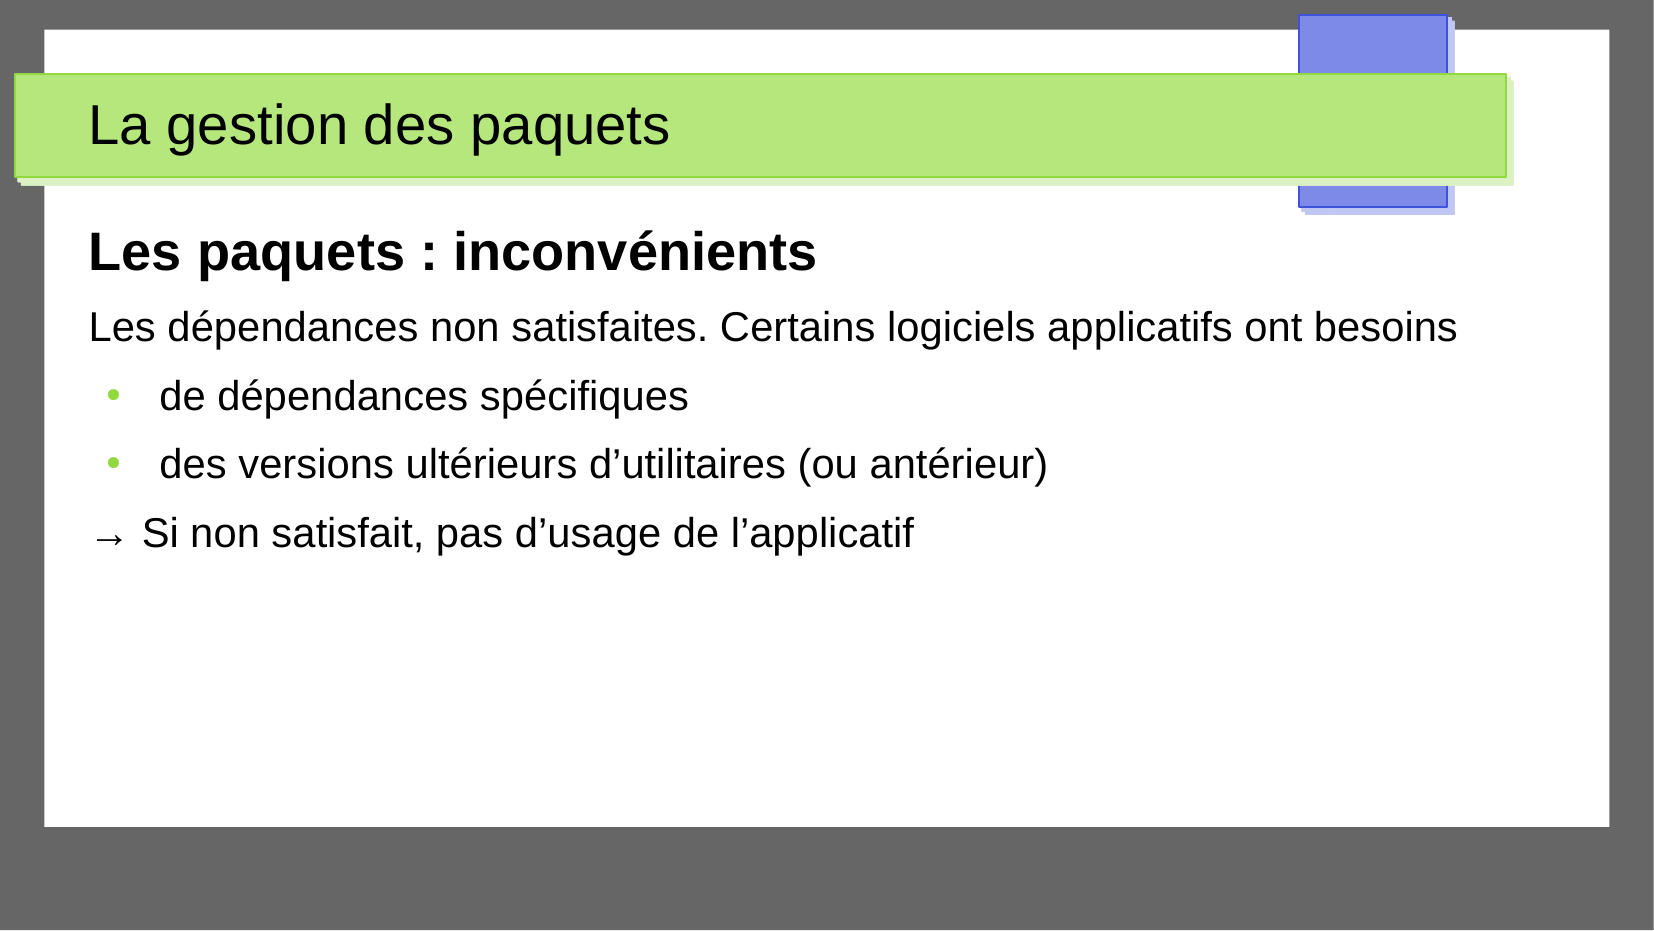

# La gestion des paquets
Les paquets : inconvénients
Les dépendances non satisfaites. Certains logiciels applicatifs ont besoins
de dépendances spécifiques
des versions ultérieurs d’utilitaires (ou antérieur)
→ Si non satisfait, pas d’usage de l’applicatif